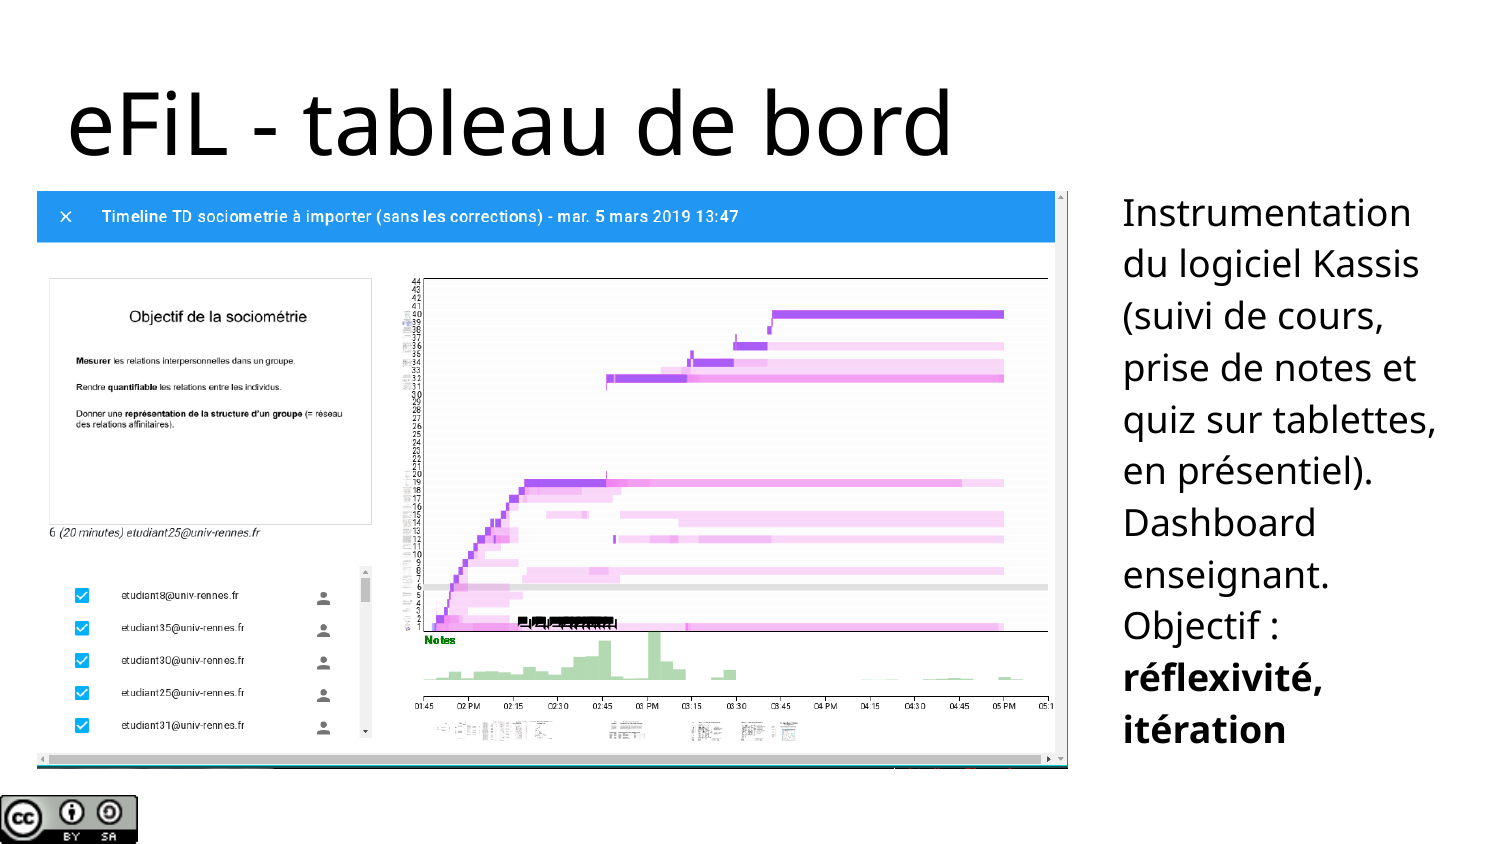

# eFiL - tableau de bord
Instrumentation du logiciel Kassis (suivi de cours, prise de notes et quiz sur tablettes, en présentiel). Dashboard enseignant. Objectif : réflexivité, itération